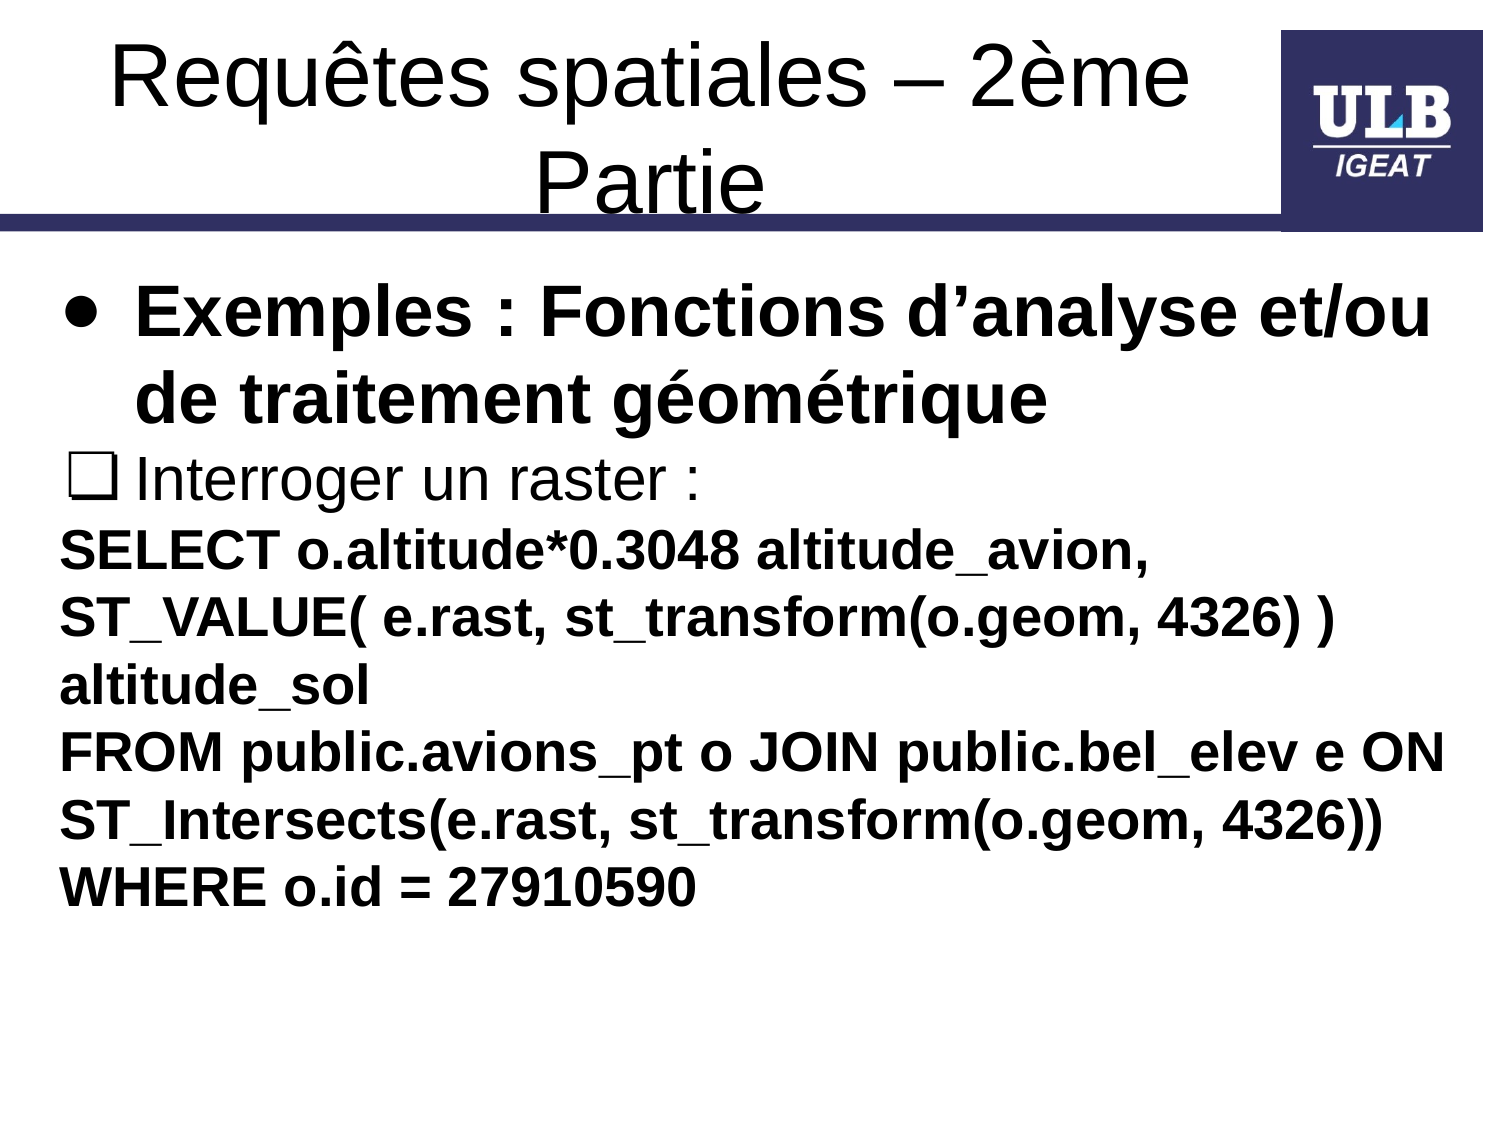

# Requêtes spatiales – 2ème Partie
Exemples : Fonctions d’analyse et/ou de traitement géométrique
Interroger un raster :
﻿﻿﻿﻿﻿﻿SELECT ﻿o.altitude﻿*0.3048 altitude_avion, ST_VALUE( e.rast, st_transform(o.geom, 4326) ) altitude_sol
FROM ﻿public.avions_pt o JOIN public.bel_elev e ON ST_Intersects(e.rast, st_transform(o.geom, 4326))
WHERE o.id = 27910590